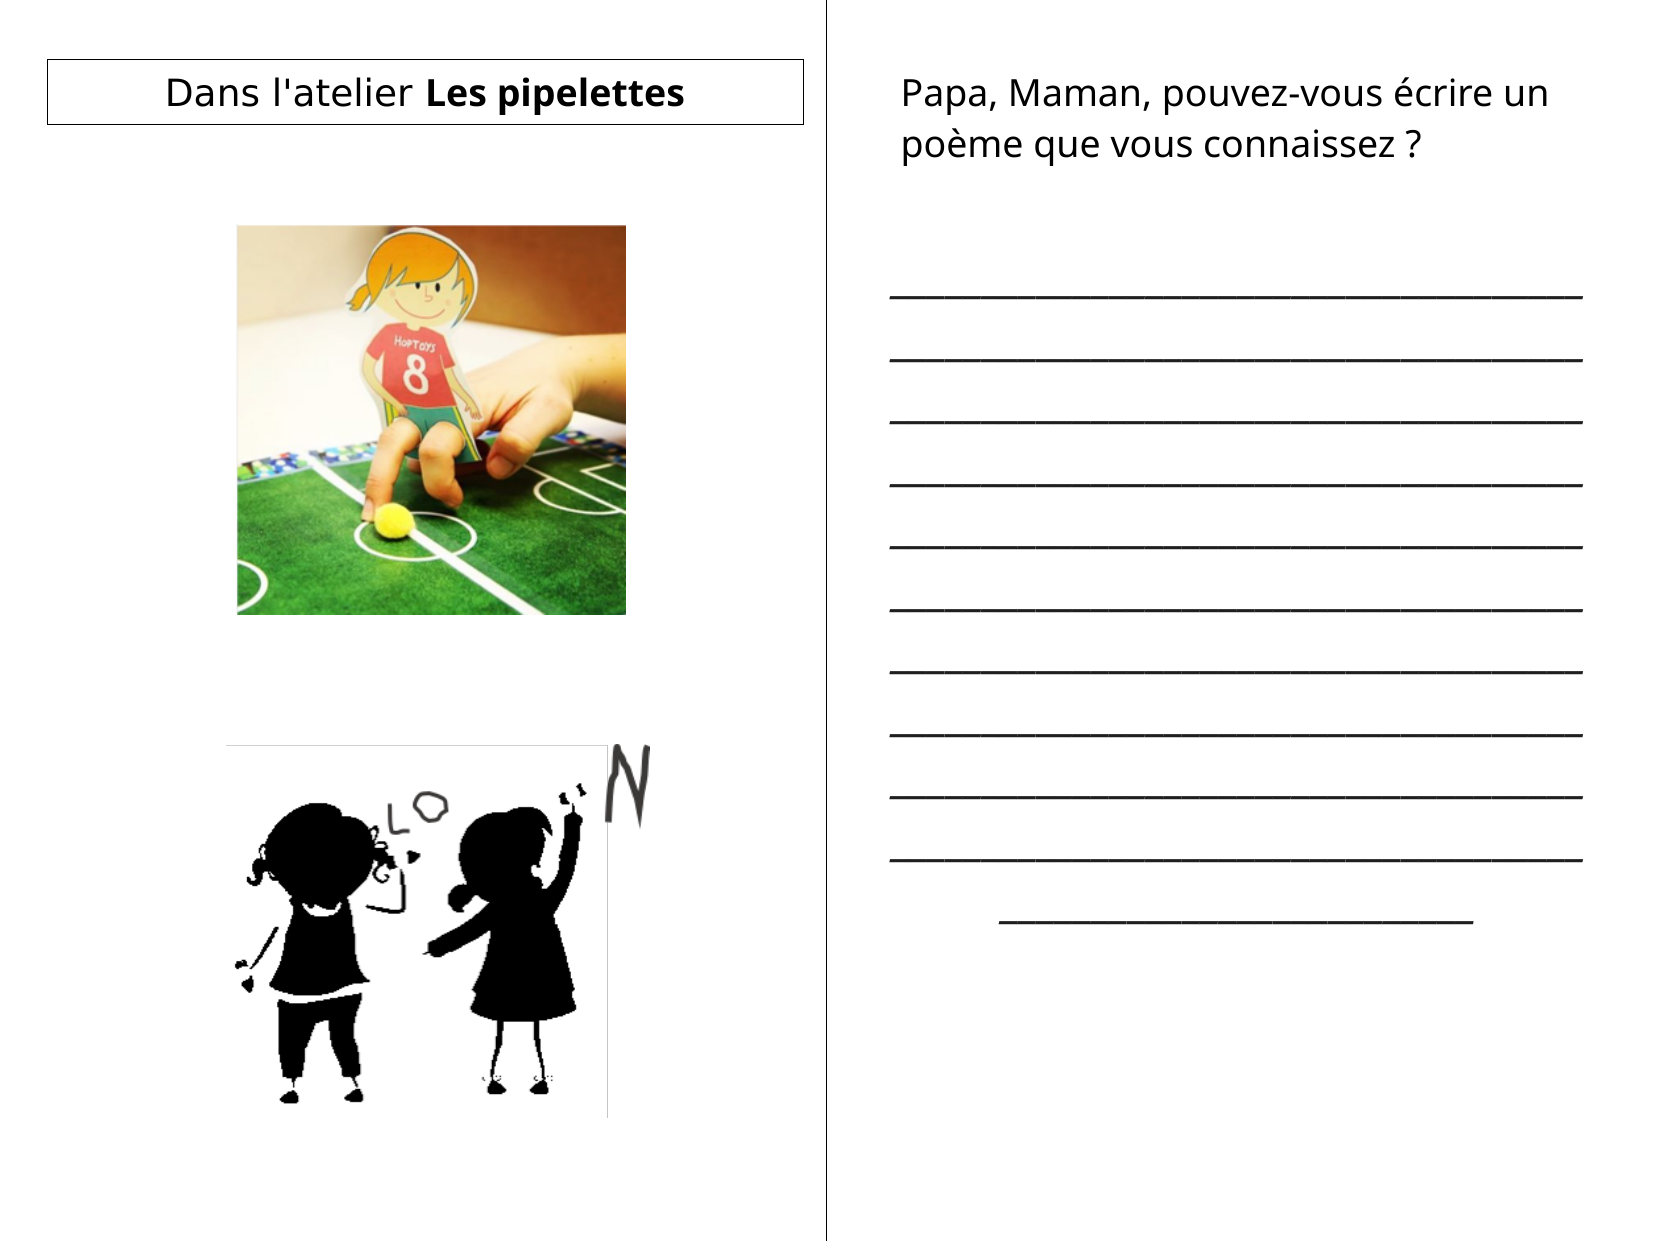

Dans l'atelier Les pipelettes
Papa, Maman, pouvez-vous écrire un poème que vous connaissez ?
______________________________________________________________________________________________________________________________________________________________________________________________________________________________________________________________________________________________________________________________________________________________________________________________________________________